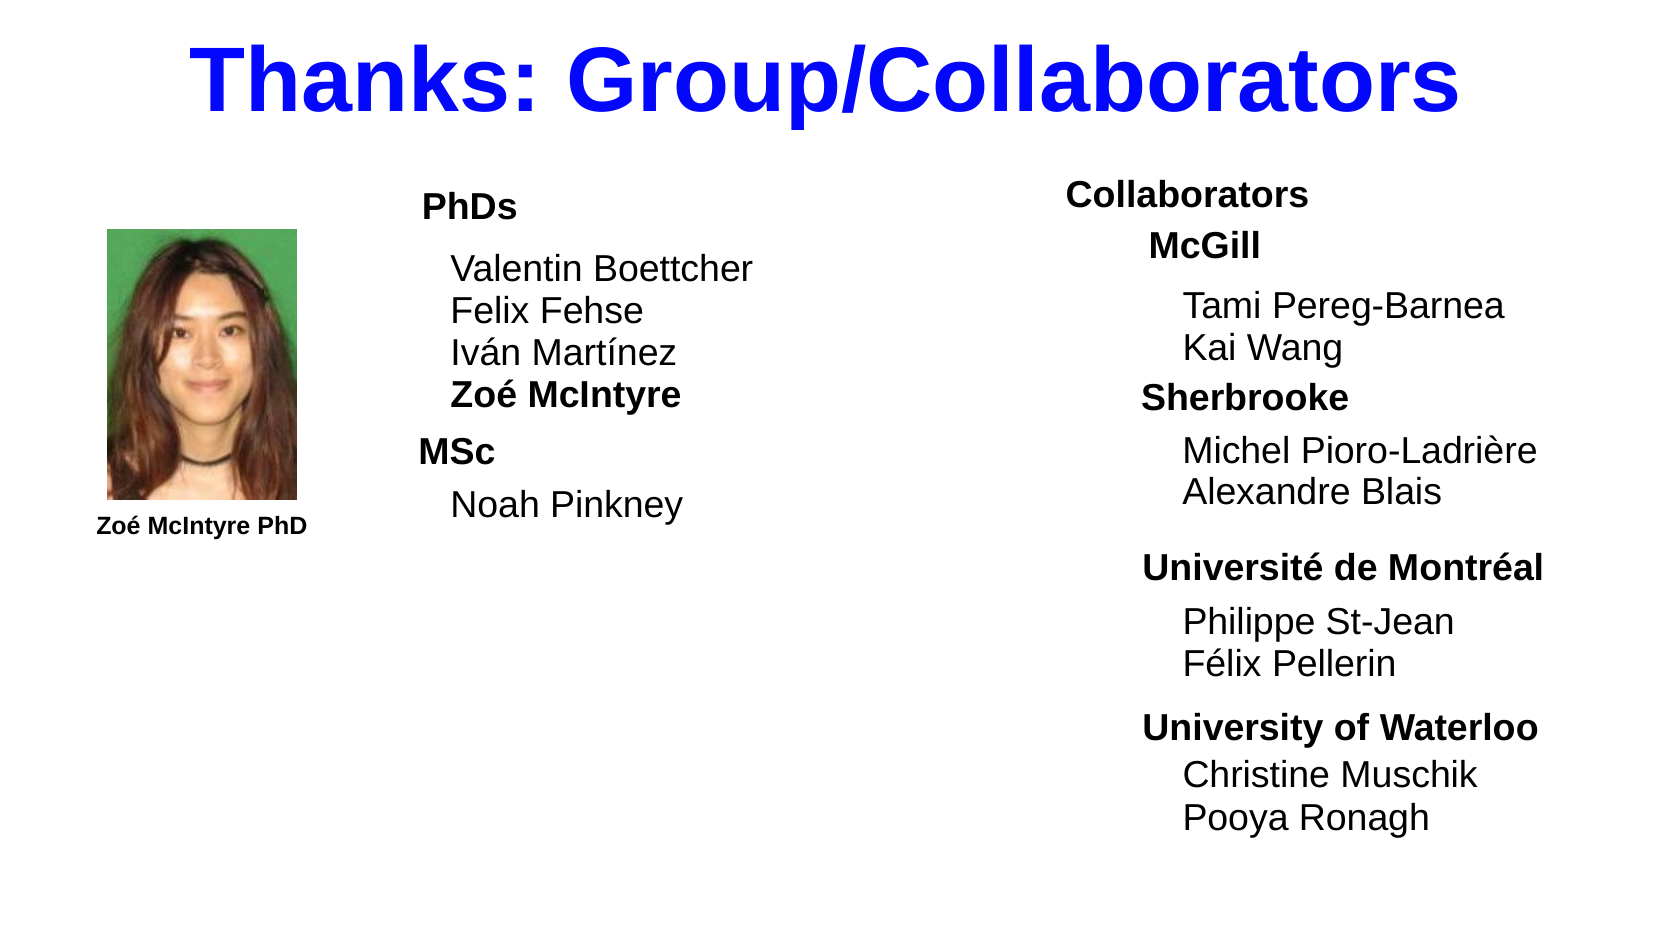

# Thanks: Group/Collaborators
Collaborators
PhDs
McGill
Valentin Boettcher
Felix Fehse
Iván Martínez
Zoé McIntyre
Tami Pereg-Barnea
Kai Wang
Sherbrooke
Michel Pioro-Ladrière
Alexandre Blais
MSc
Noah Pinkney
Zoé McIntyre PhD
Université de Montréal
Philippe St-Jean
Félix Pellerin
University of Waterloo
Christine Muschik
Pooya Ronagh